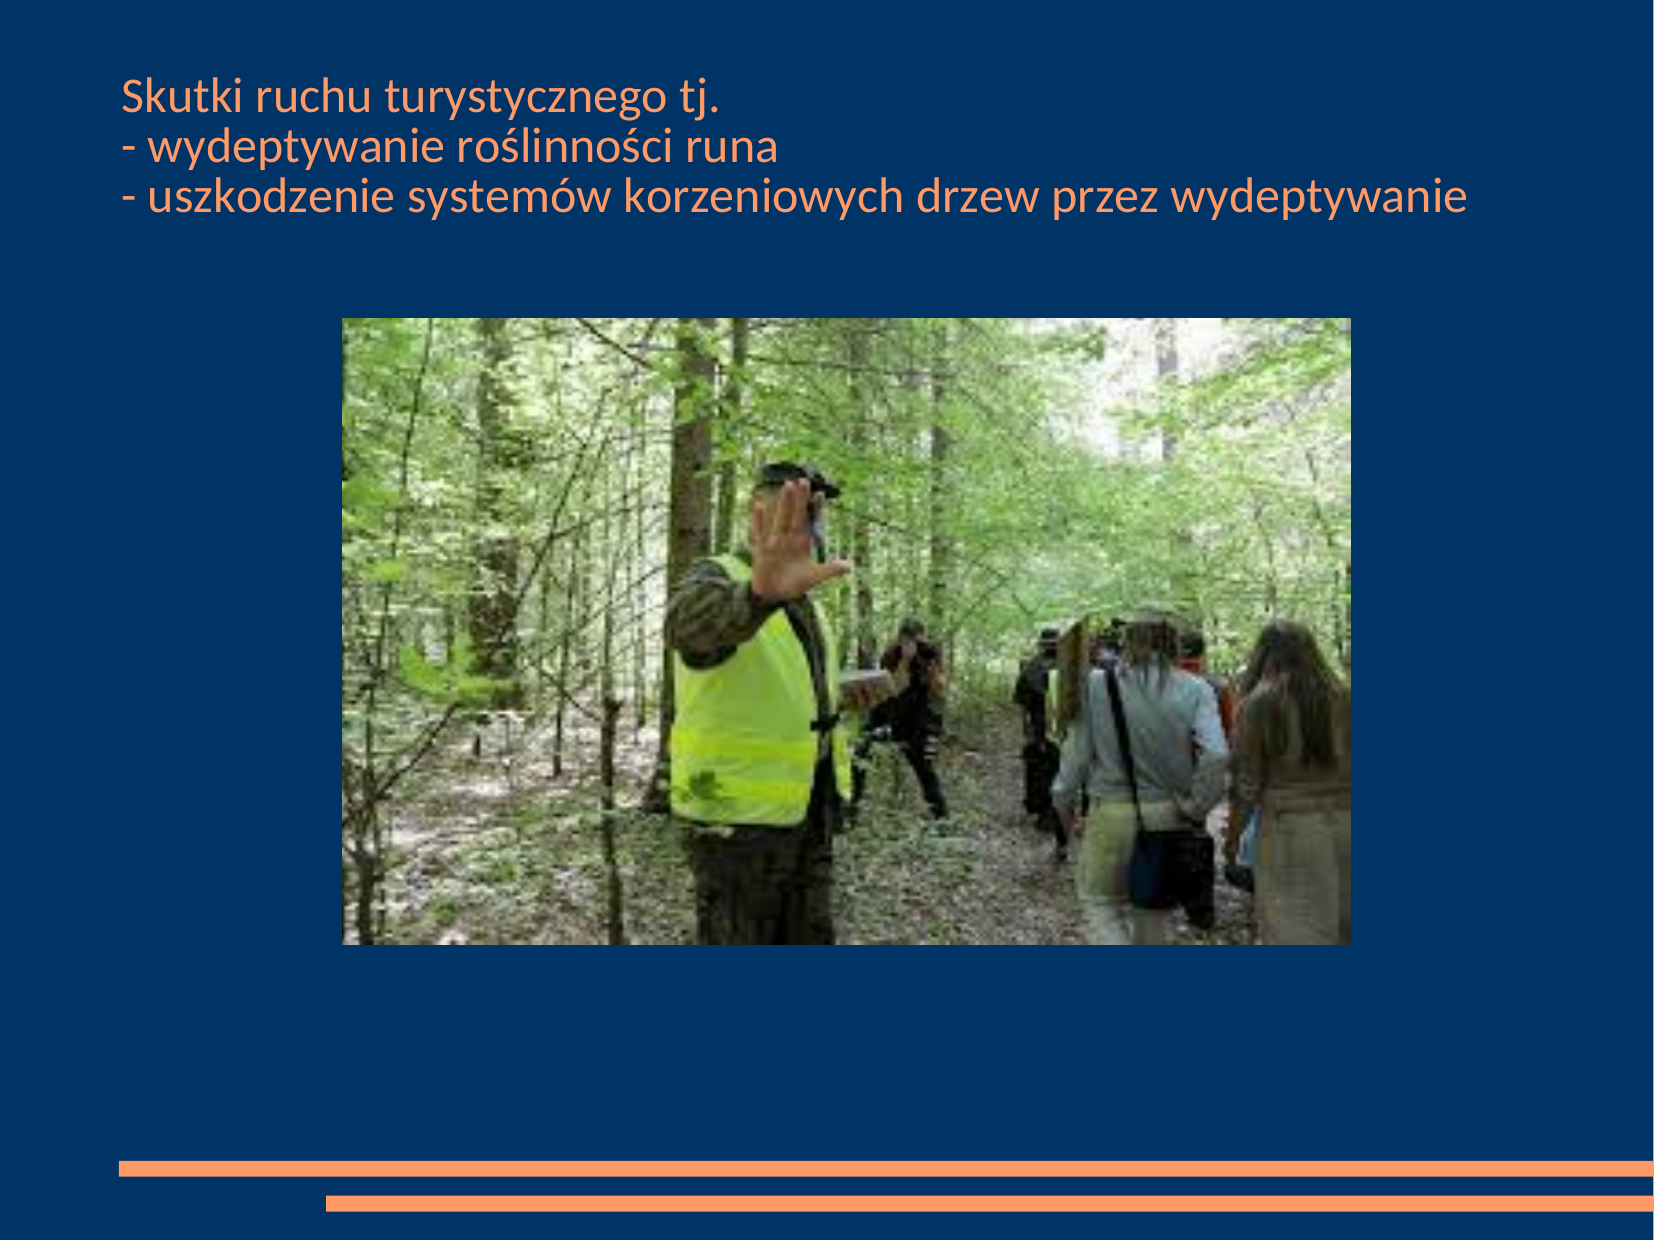

# Skutki ruchu turystycznego tj. - wydeptywanie roślinności runa - uszkodzenie systemów korzeniowych drzew przez wydeptywanie